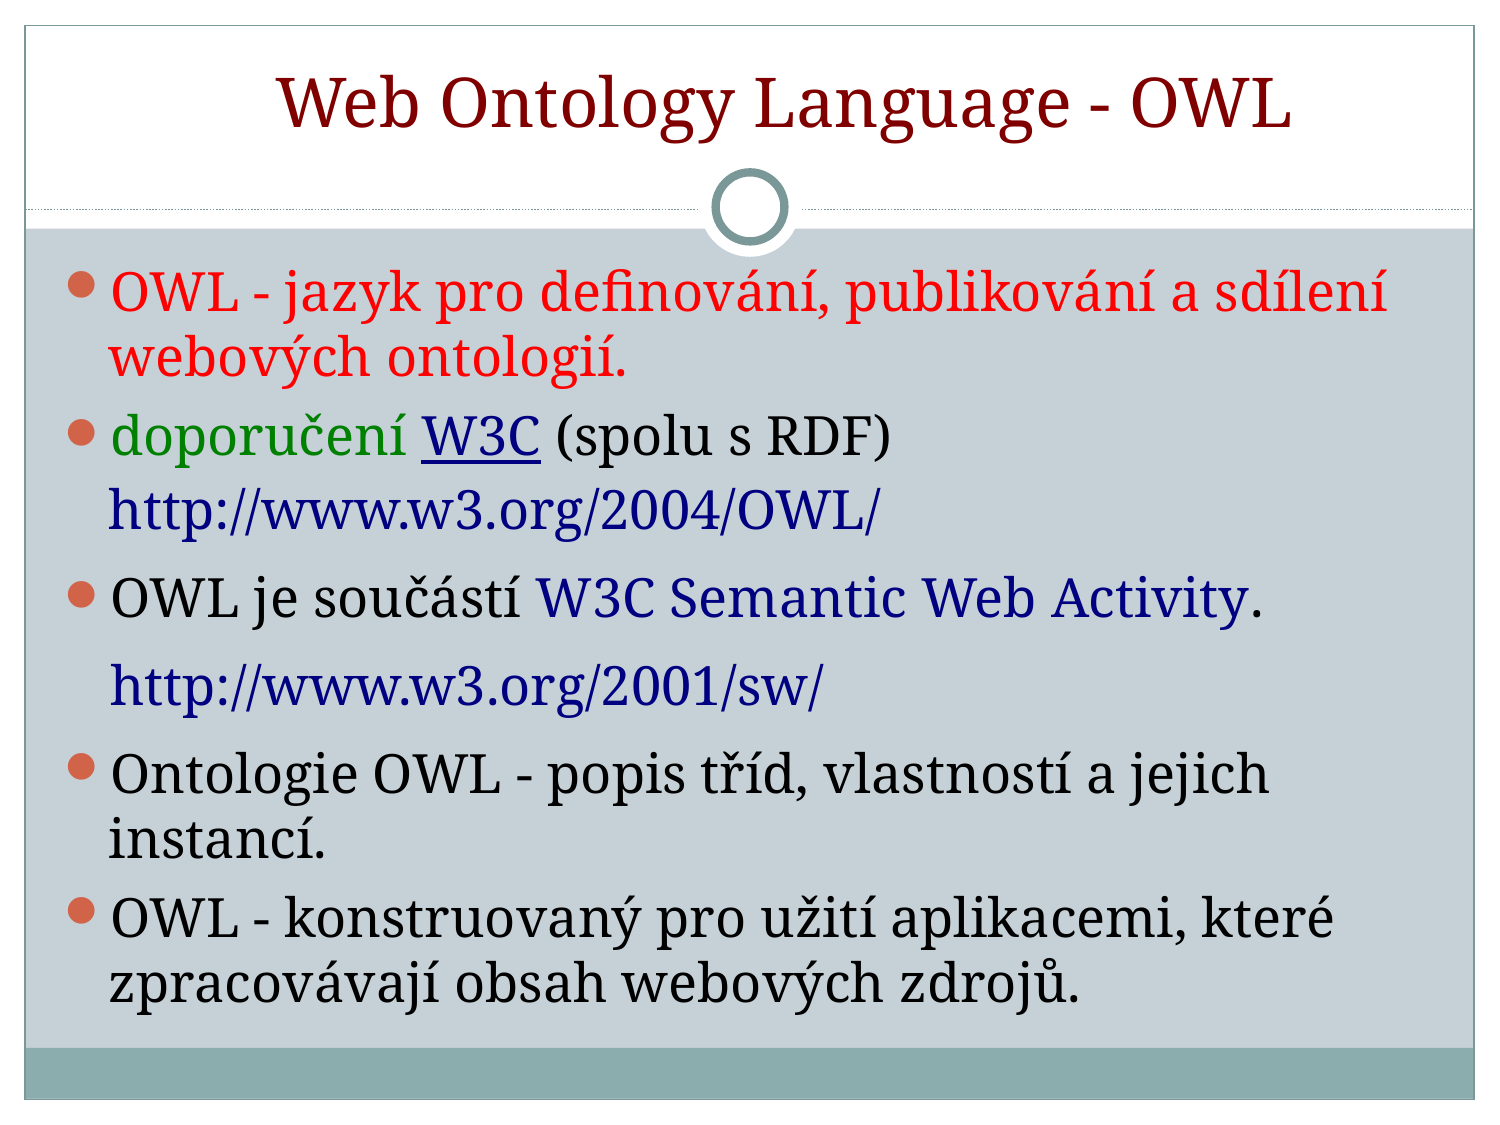

# Web Ontology Language - OWL
OWL - jazyk pro definování, publikování a sdílení webových ontologií.
doporučení W3C (spolu s RDF) http://www.w3.org/2004/OWL/
OWL je součástí W3C Semantic Web Activity.
http://www.w3.org/2001/sw/
Ontologie OWL - popis tříd, vlastností a jejich instancí.
OWL - konstruovaný pro užití aplikacemi, které zpracovávají obsah webových zdrojů.